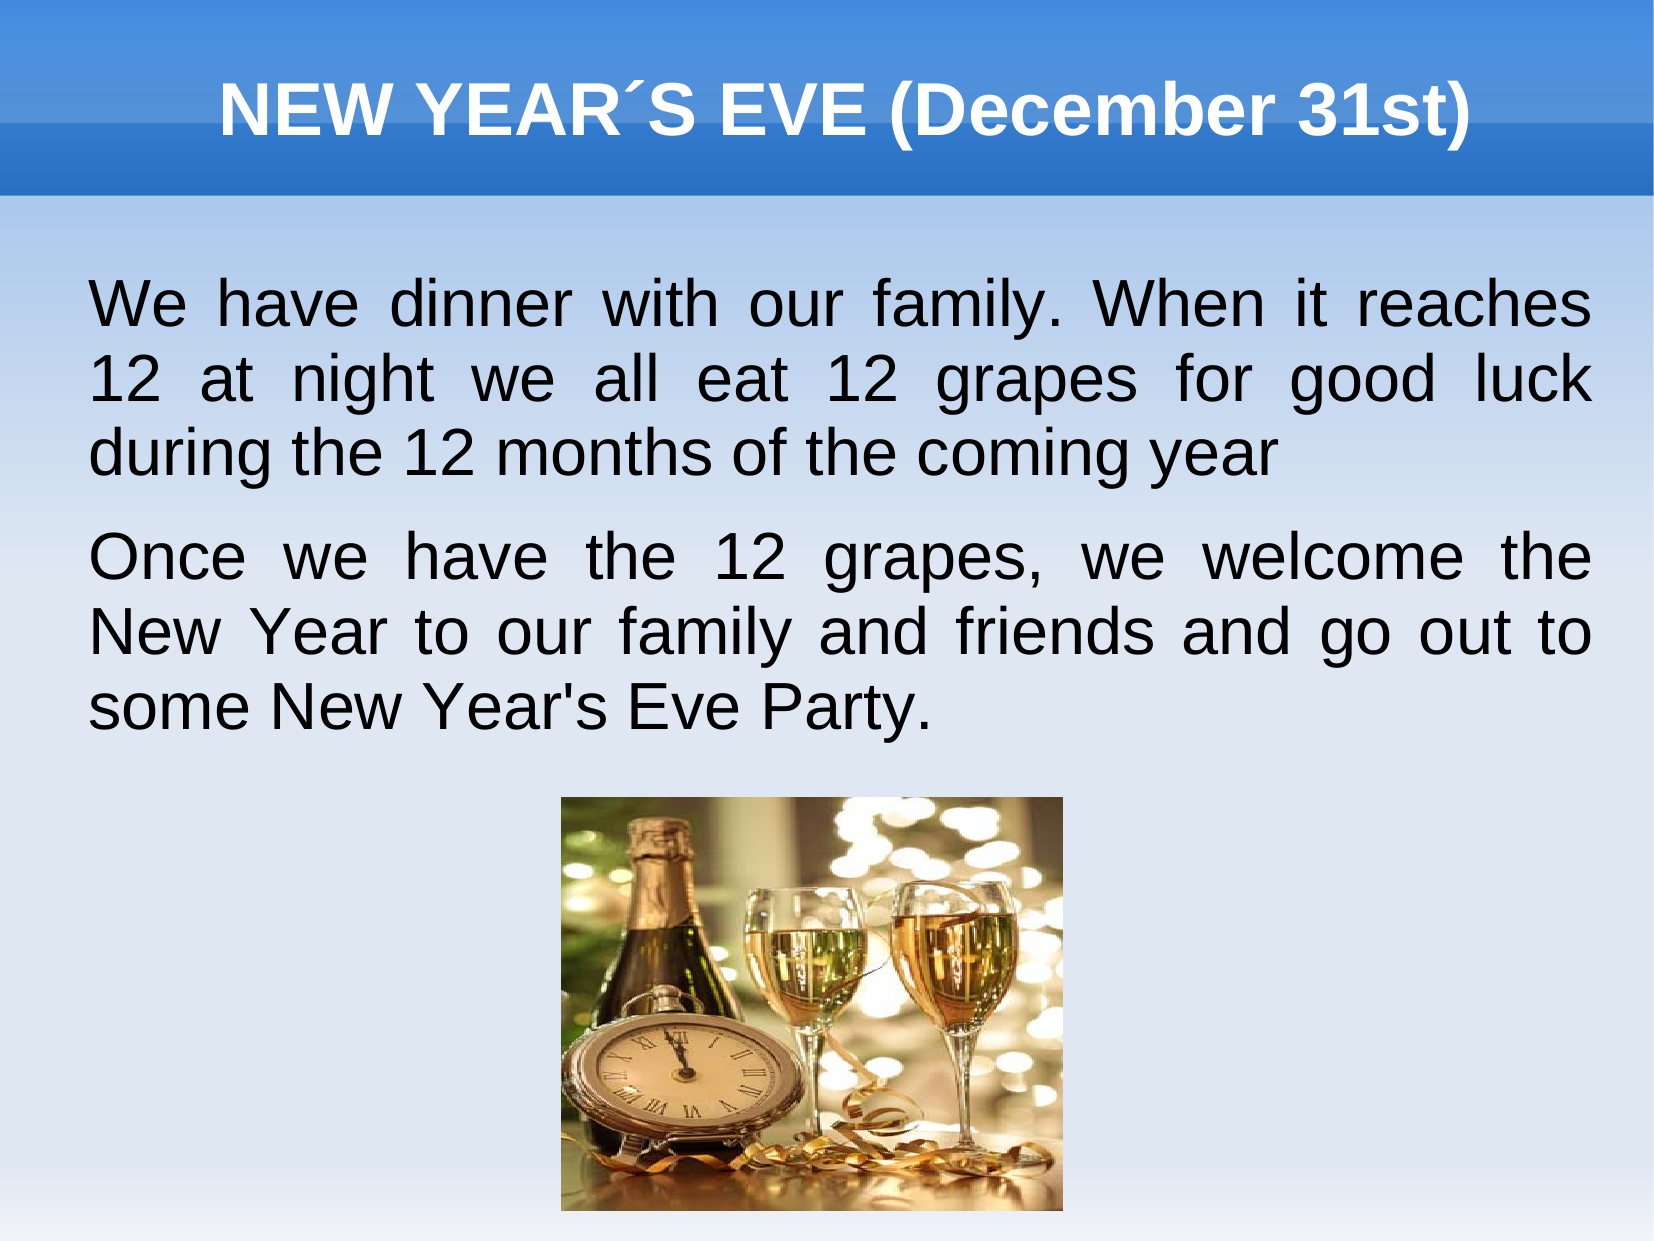

# NEW YEAR´S EVE (December 31st)
We have dinner with our family. When it reaches 12 at night we all eat 12 grapes for good luck during the 12 months of the coming year
Once we have the 12 grapes, we welcome the New Year to our family and friends and go out to some New Year's Eve Party.